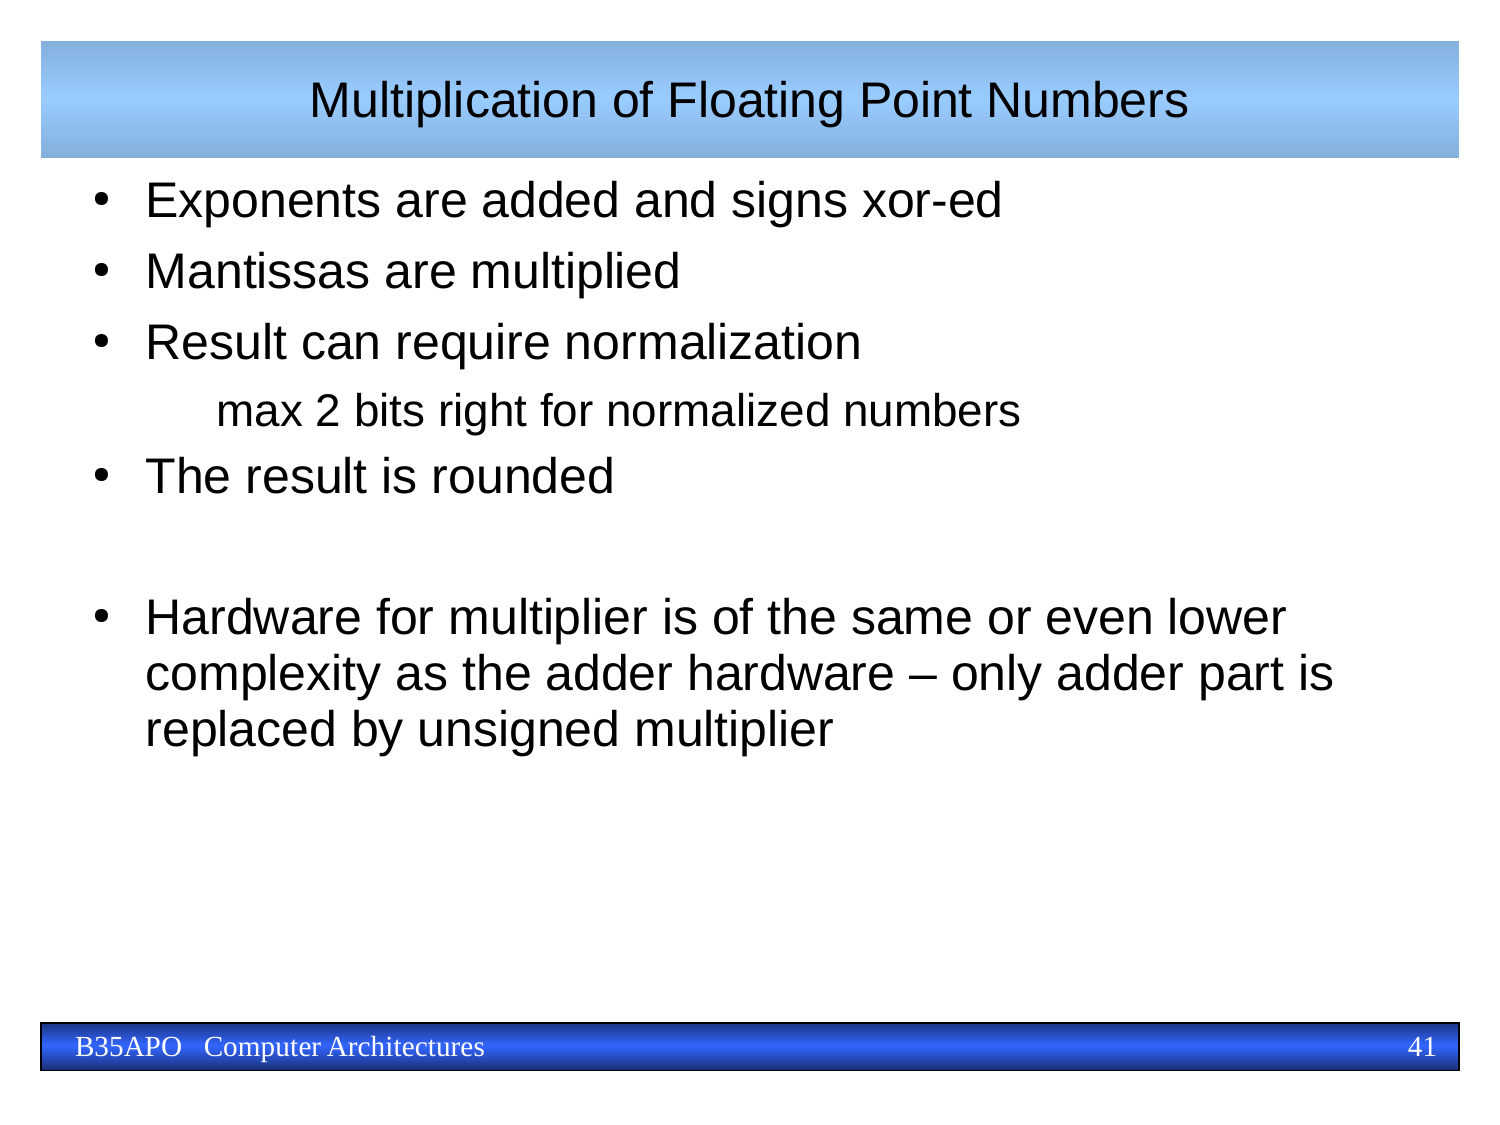

# Multiplication of Floating Point Numbers
Exponents are added and signs xor-ed
Mantissas are multiplied
Result can require normalization
max 2 bits right for normalized numbers
The result is rounded
Hardware for multiplier is of the same or even lower complexity as the adder hardware – only adder part is replaced by unsigned multiplier
B35APO Computer Architectures
41